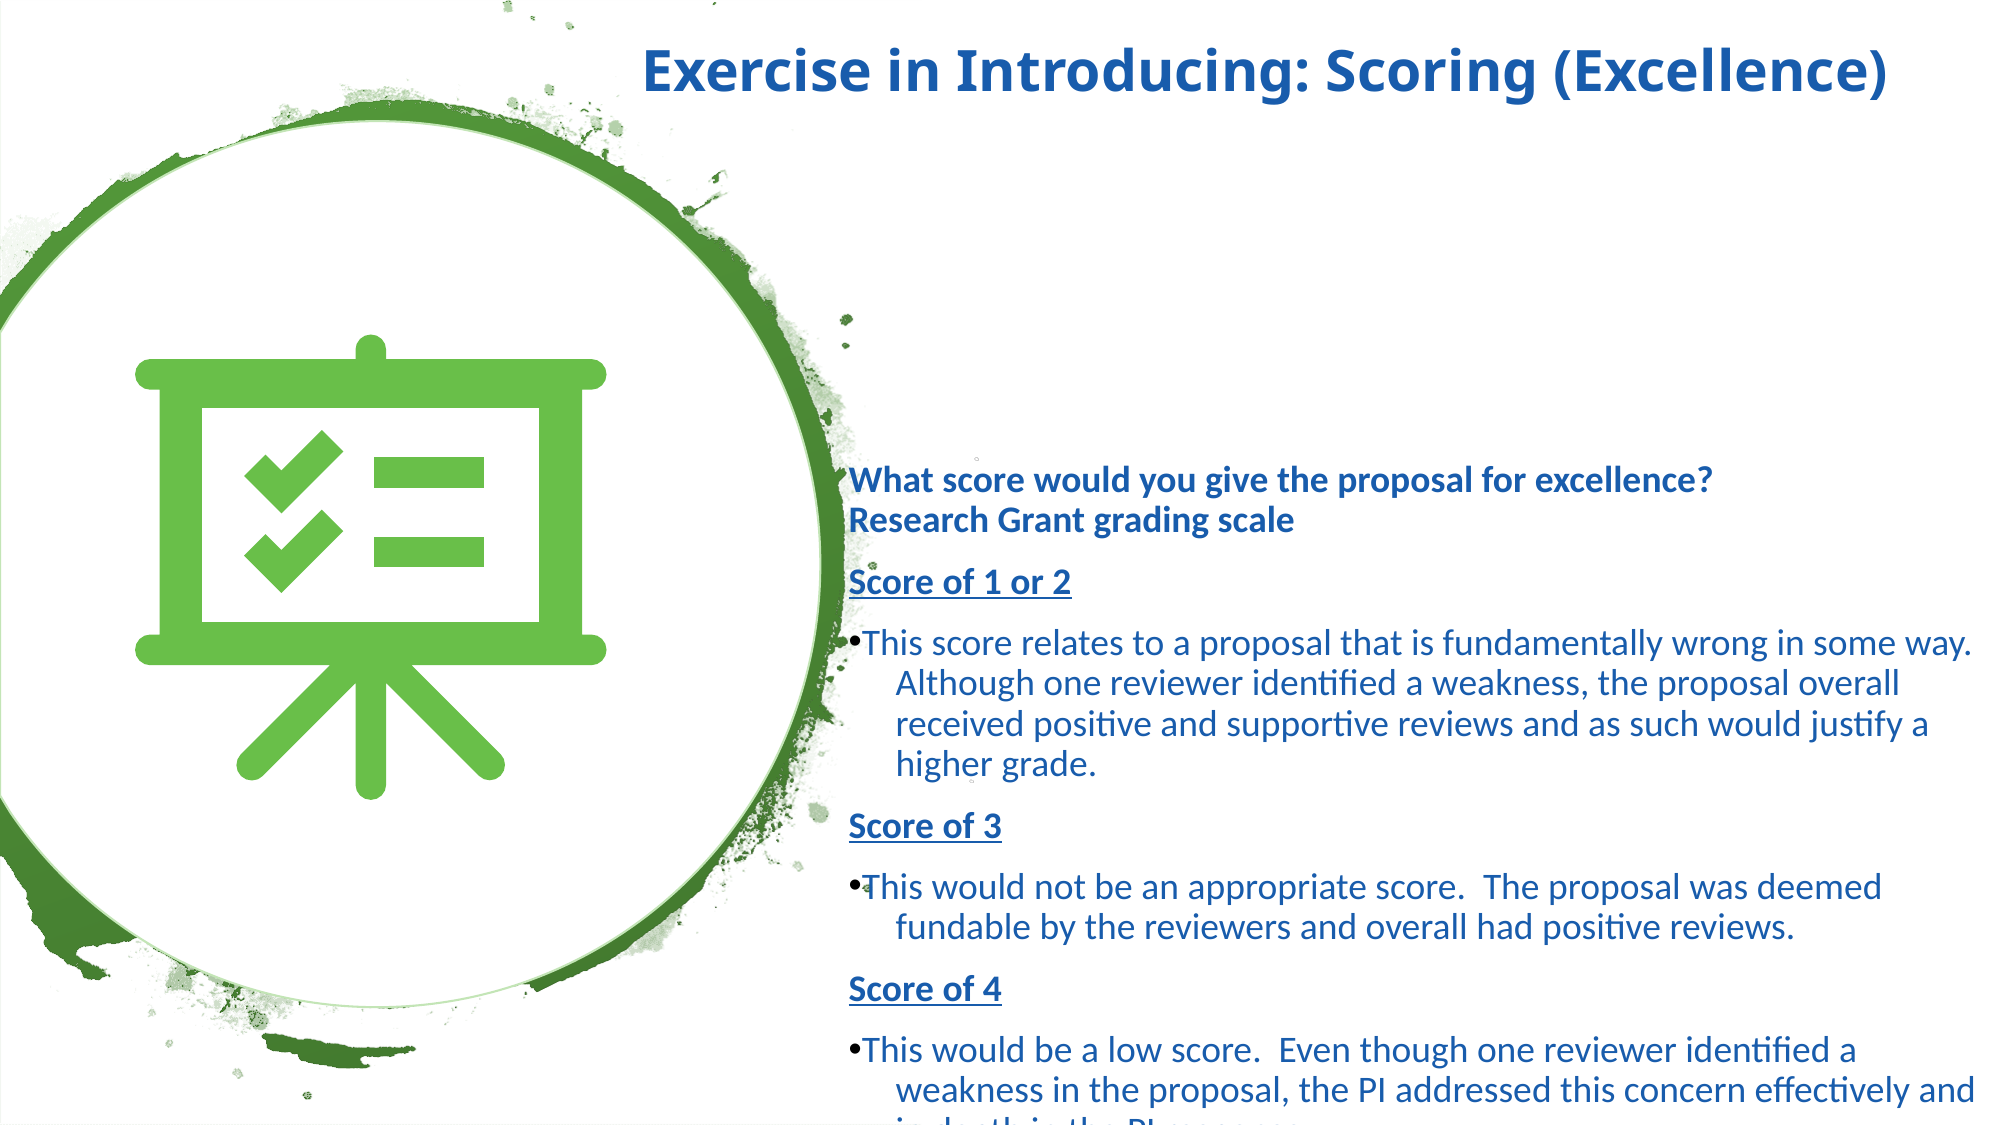

Exercise in Introducing: Scoring (Excellence)
What score would you give the proposal for excellence? Research Grant grading scale
Score of 1 or 2
This score relates to a proposal that is fundamentally wrong in some way. Although one reviewer identified a weakness, the proposal overall received positive and supportive reviews and as such would justify a higher grade.
Score of 3
This would not be an appropriate score. The proposal was deemed fundable by the reviewers and overall had positive reviews.
Score of 4
This would be a low score. Even though one reviewer identified a weakness in the proposal, the PI addressed this concern effectively and in depth in the PI response.
Score of 5 or 6
This would seem an appropriate score. The reviewers were largely positive and identified no major concerns with the proposal. The proposal was assessed to address timely and important research questions at this point in time.